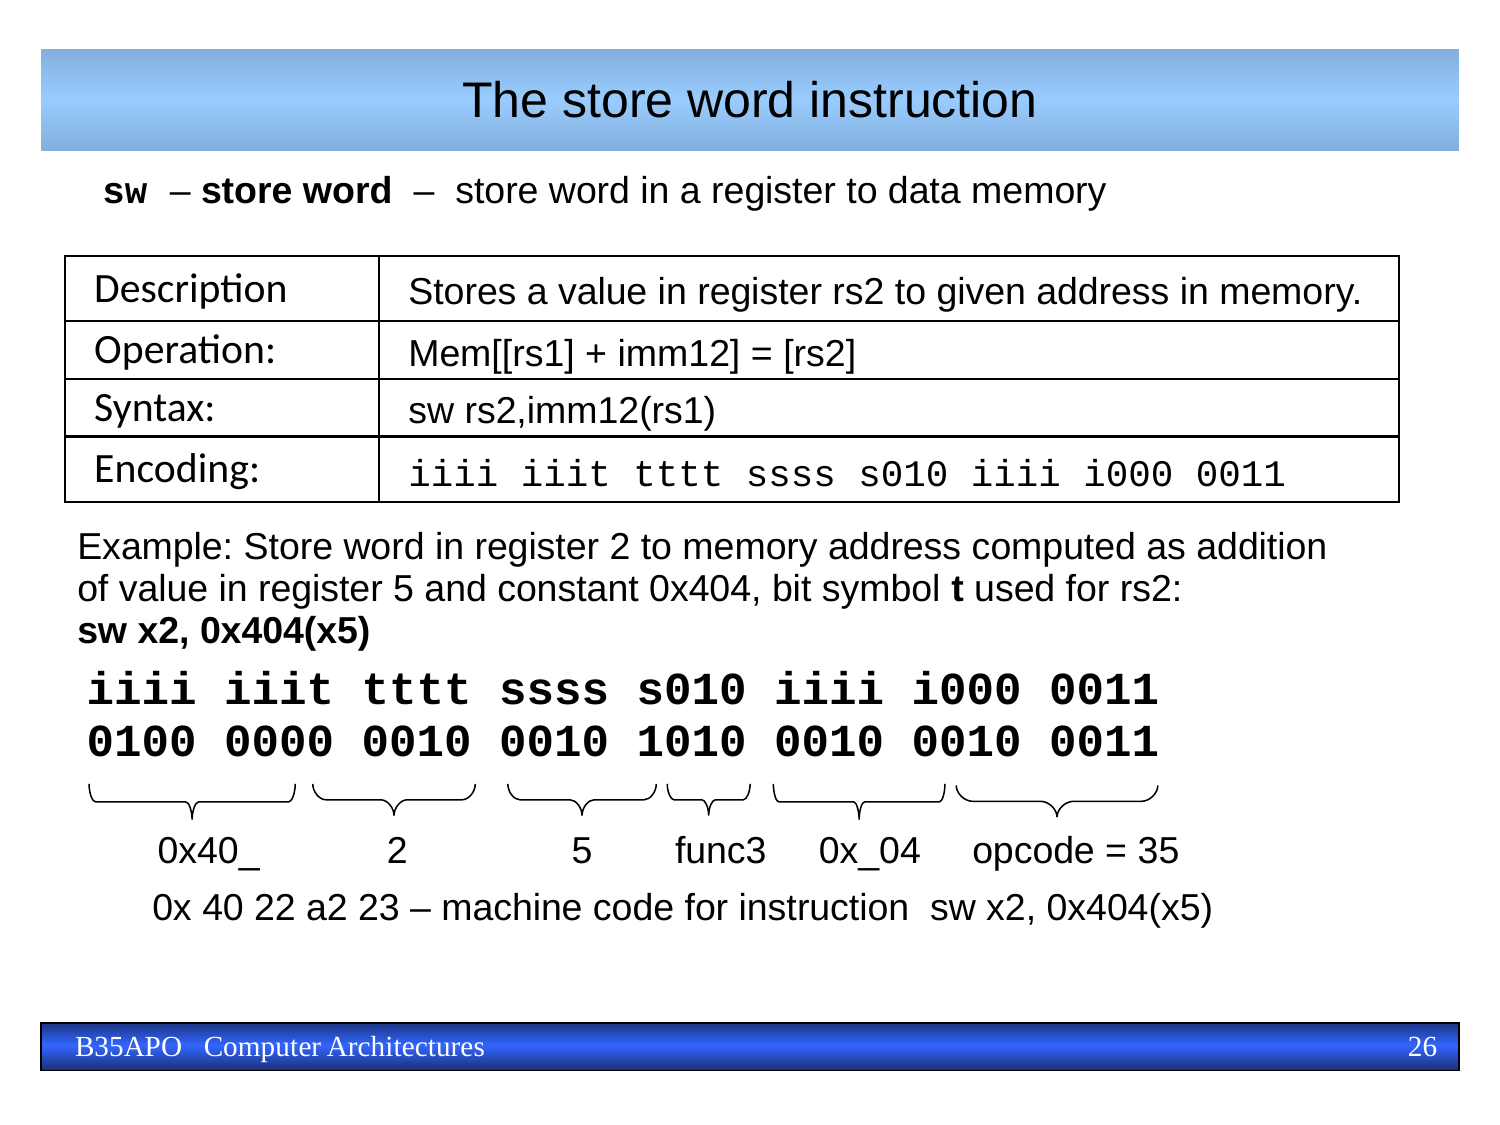

# The store word instruction
sw – store word – store word in a register to data memory
| Description | Stores a value in register rs2 to given address in memory. |
| --- | --- |
| Operation: | Mem[[rs1] + imm12] = [rs2] |
| Syntax: | sw rs2,imm12(rs1) |
| Encoding: | iiii iiit tttt ssss s010 iiii i000 0011 |
Example: Store word in register 2 to memory address computed as addition of value in register 5 and constant 0x404, bit symbol t used for rs2:
sw x2, 0x404(x5)
iiii iiit tttt ssss s010 iiii i000 0011
0100 0000 0010 0010 1010 0010 0010 0011
func3
0x40_
2
5
0x_04
opcode = 35
0x 40 22 a2 23 – machine code for instruction sw x2, 0x404(x5)
B35APO Computer Architectures
26